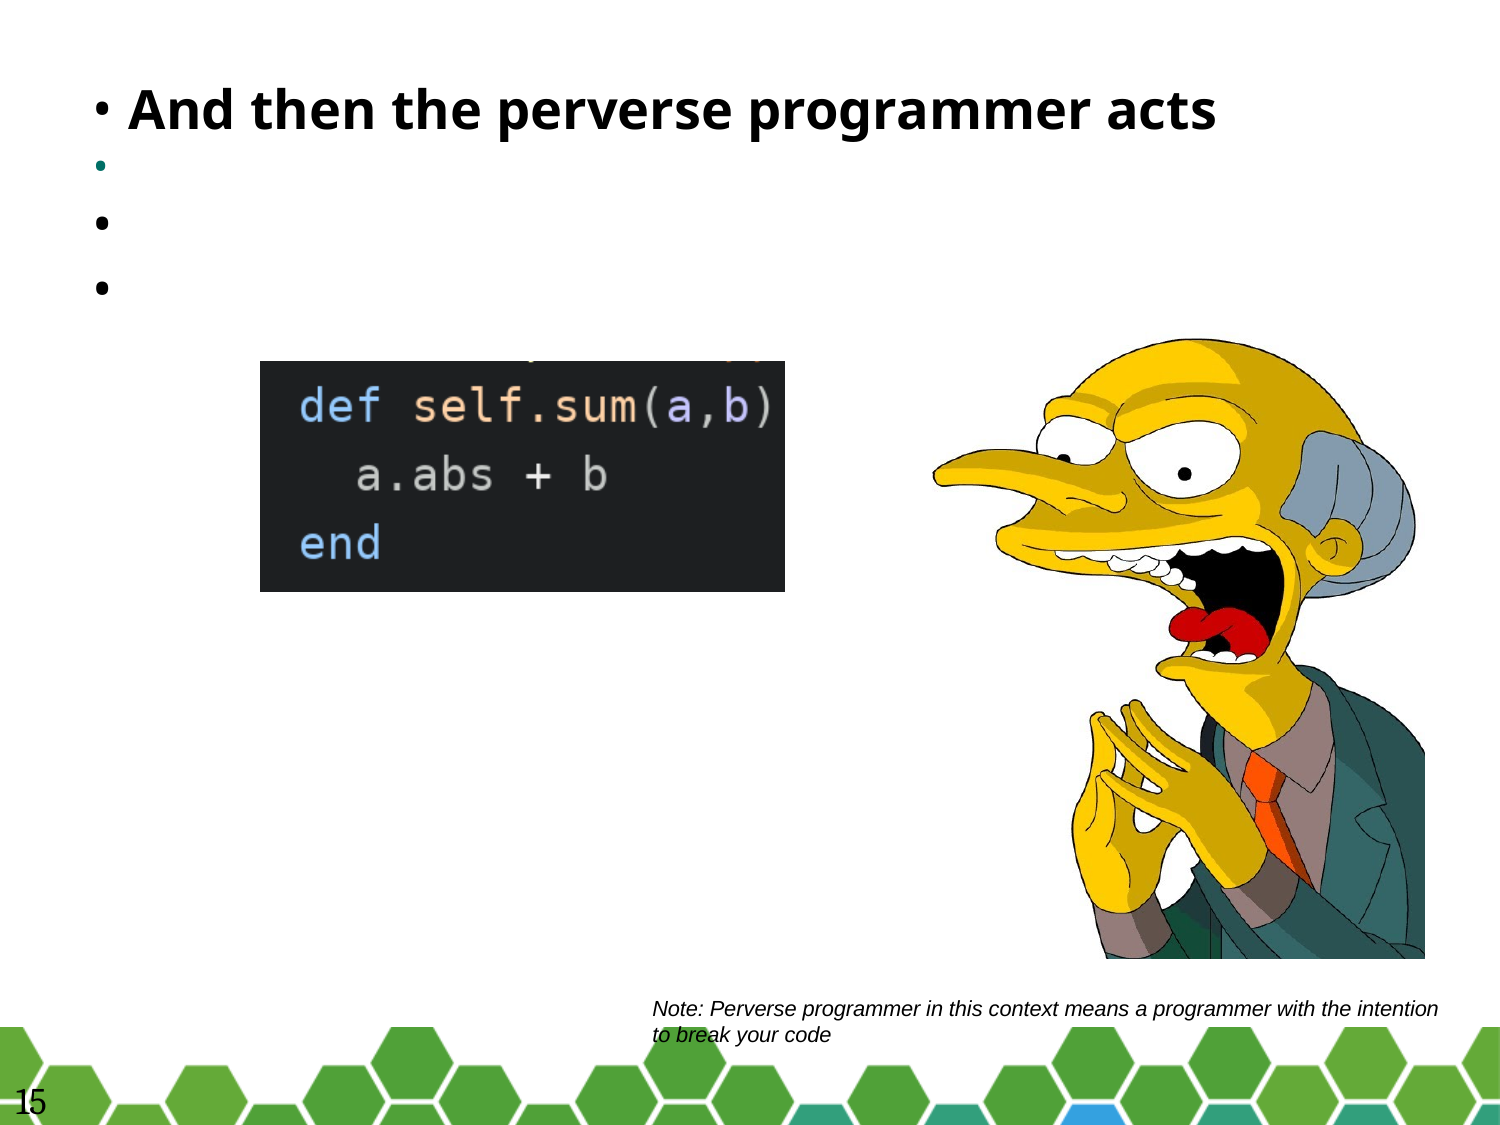

And then the perverse programmer acts
Note: Perverse programmer in this context means a programmer with the intention to break your code